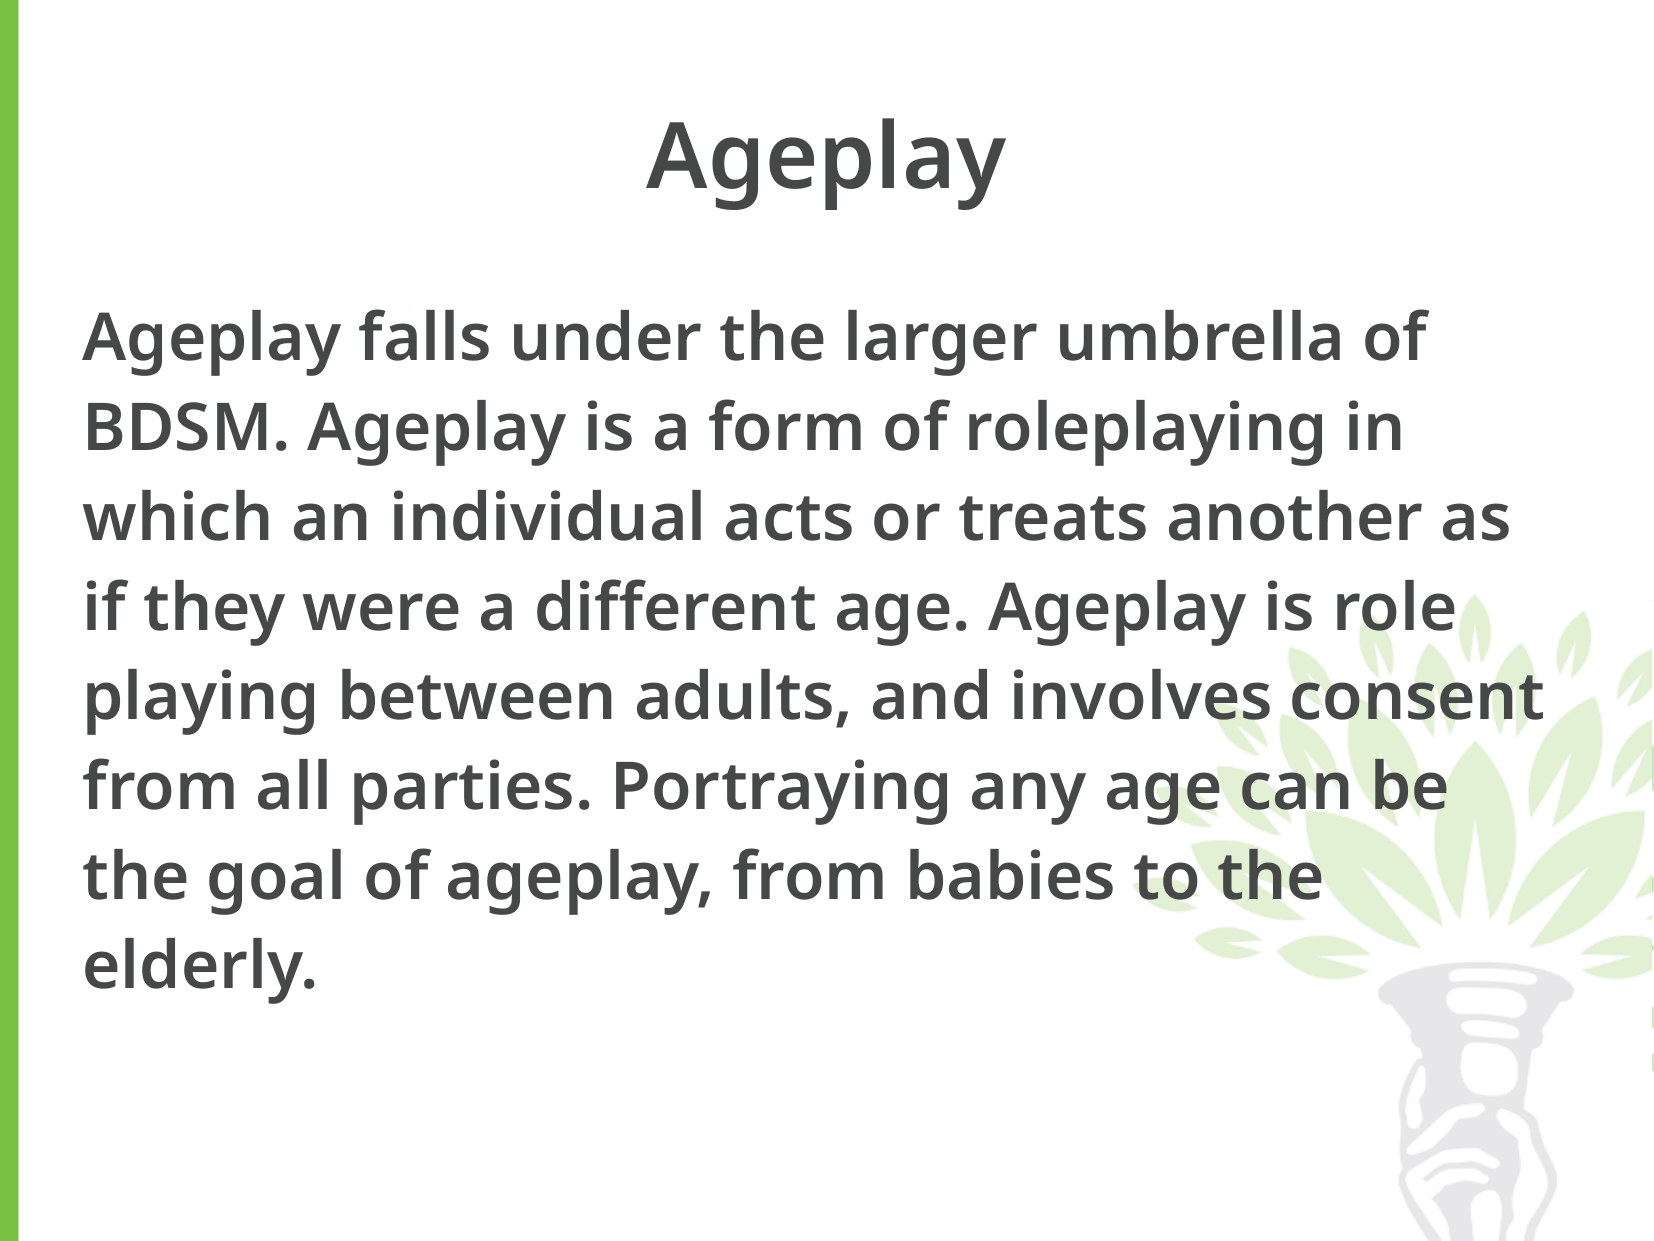

# Ageplay
Ageplay falls under the larger umbrella of BDSM. Ageplay is a form of roleplaying in which an individual acts or treats another as if they were a different age. Ageplay is role playing between adults, and involves consent from all parties. Portraying any age can be the goal of ageplay, from babies to the elderly.